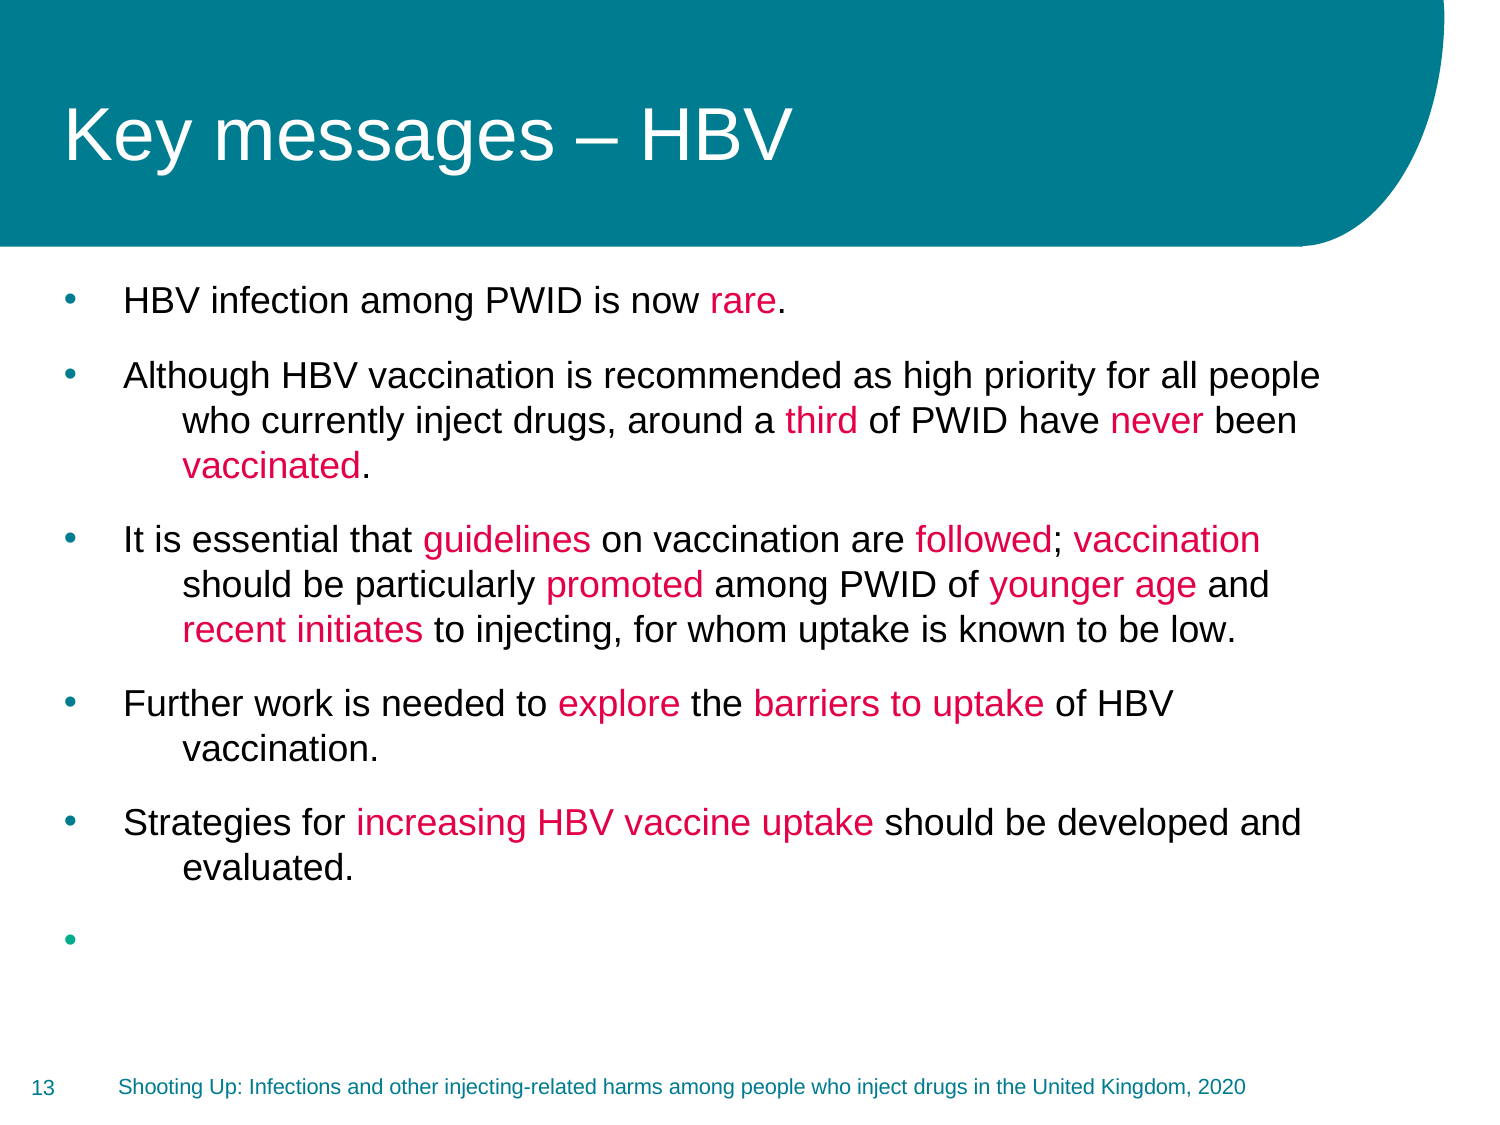

Key messages – HBV
HBV infection among PWID is now rare.
Although HBV vaccination is recommended as high priority for all people who currently inject drugs, around a third of PWID have never been vaccinated.
It is essential that guidelines on vaccination are followed; vaccination should be particularly promoted among PWID of younger age and recent initiates to injecting, for whom uptake is known to be low.
Further work is needed to explore the barriers to uptake of HBV vaccination.
Strategies for increasing HBV vaccine uptake should be developed and evaluated.
8
Shooting Up: Infections and other injecting-related harms among people who inject drugs in the United Kingdom, 2020